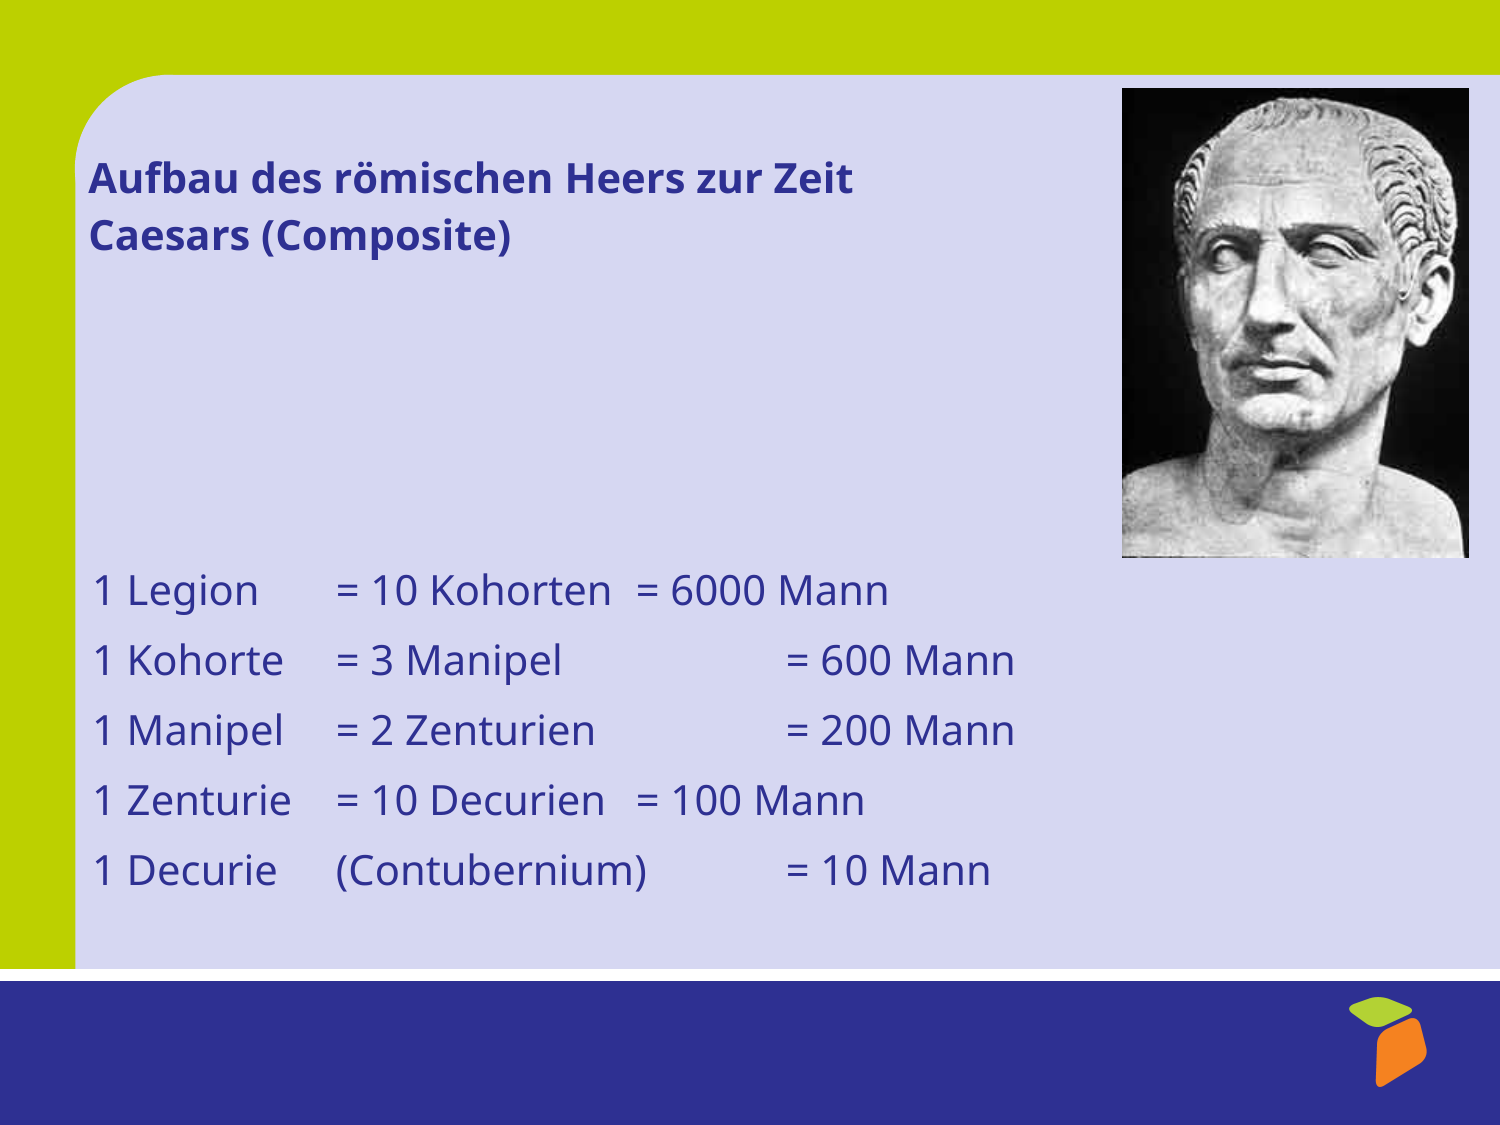

# Aufbau des römischen Heers zur Zeit Caesars (Composite)
1 Legion	= 10 Kohorten	= 6000 Mann
1 Kohorte 	= 3 Manipel		= 600 Mann
1 Manipel	= 2 Zenturien		= 200 Mann
1 Zenturie	= 10 Decurien	= 100 Mann
1 Decurie	(Contubernium)	= 10 Mann